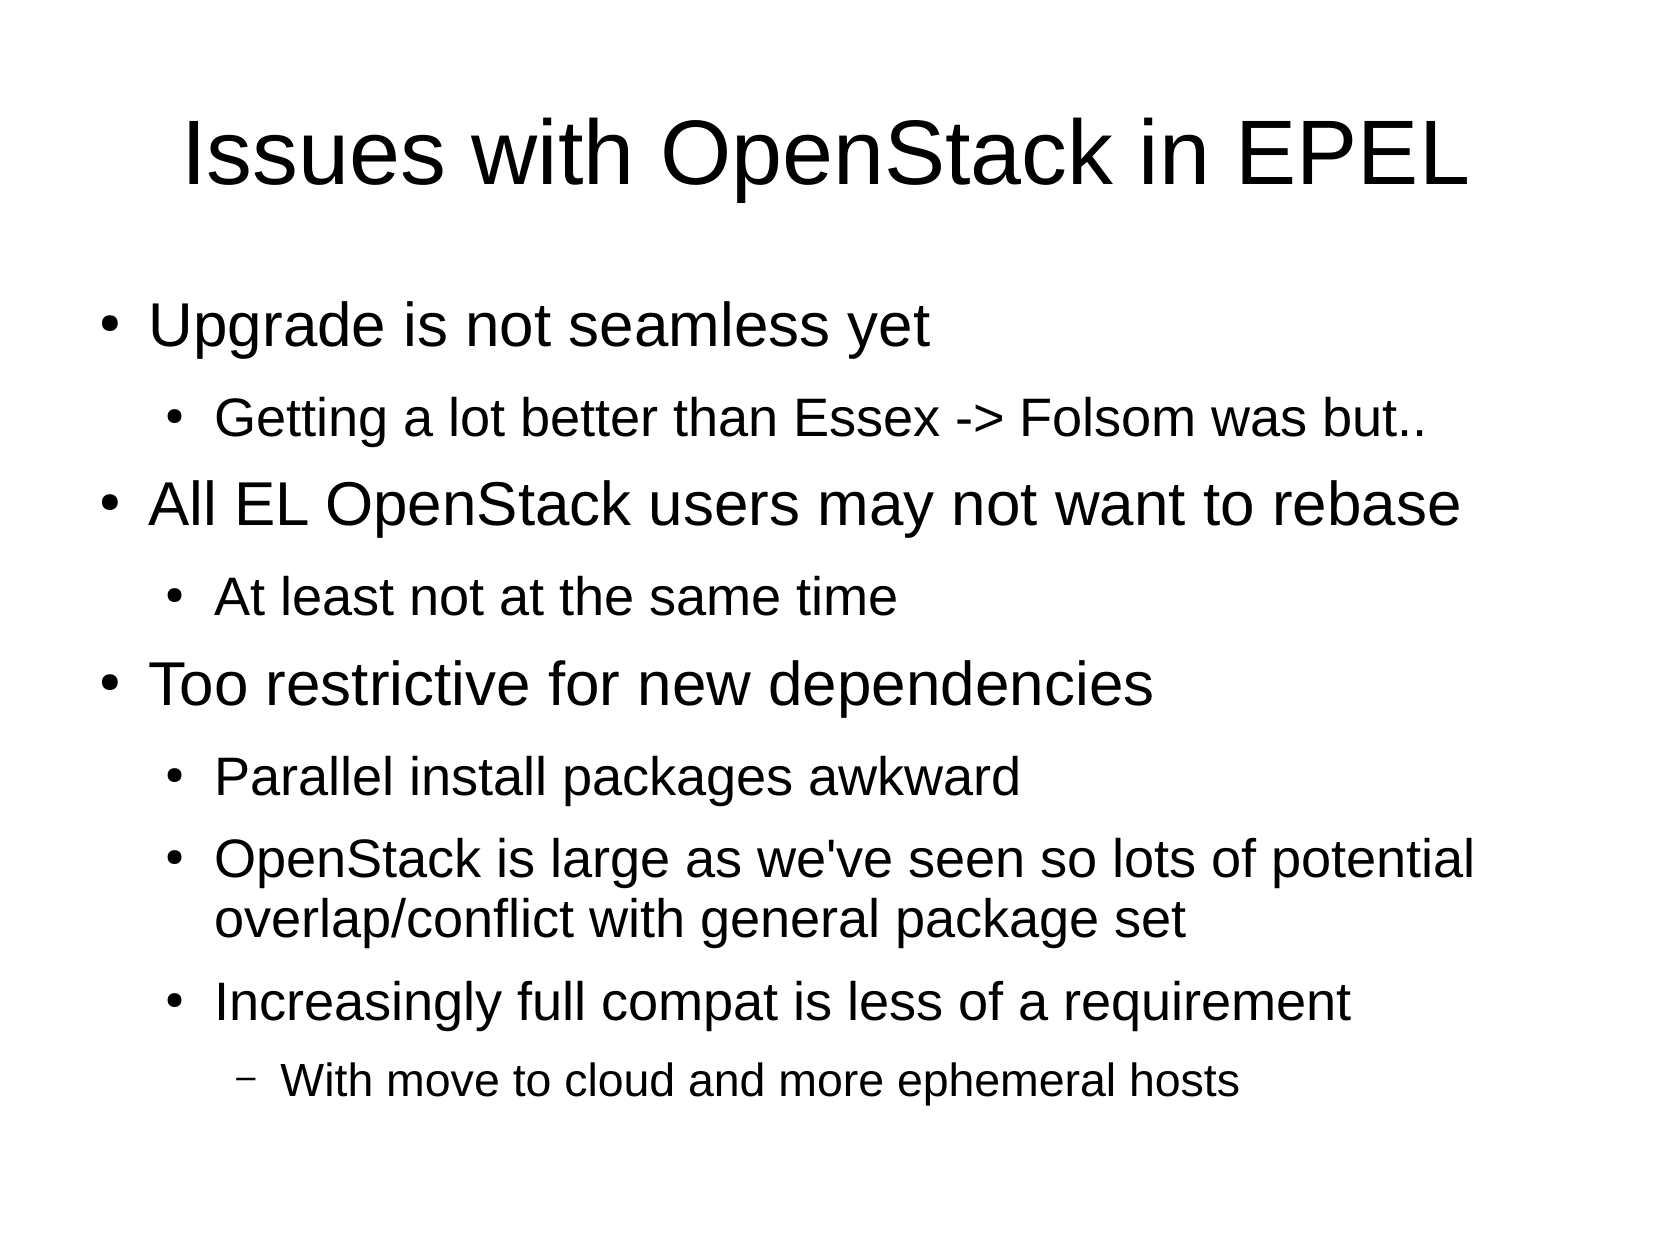

# Issues with OpenStack in EPEL
Upgrade is not seamless yet
Getting a lot better than Essex -> Folsom was but..
All EL OpenStack users may not want to rebase
At least not at the same time
Too restrictive for new dependencies
Parallel install packages awkward
OpenStack is large as we've seen so lots of potential overlap/conflict with general package set
Increasingly full compat is less of a requirement
With move to cloud and more ephemeral hosts